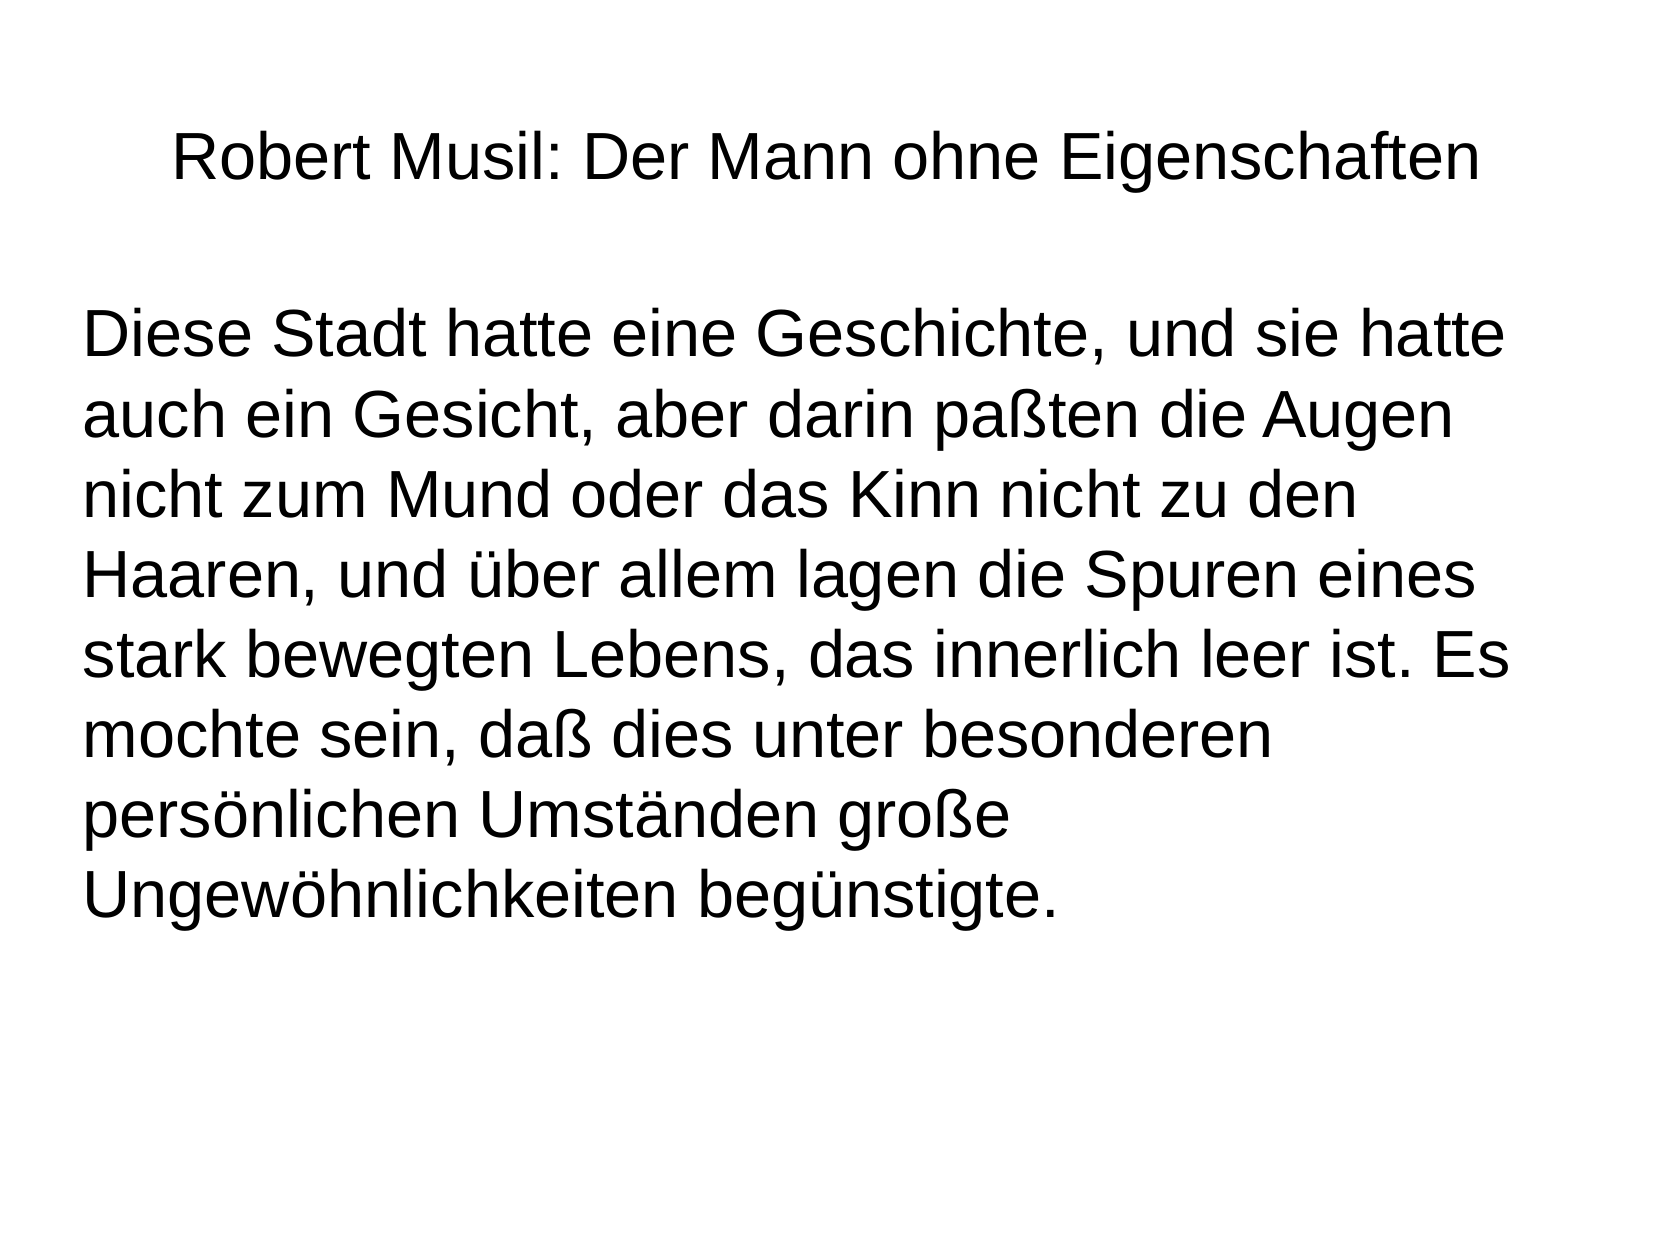

# Robert Musil: Der Mann ohne Eigenschaften
Diese Stadt hatte eine Geschichte, und sie hatte auch ein Gesicht, aber darin paßten die Augen nicht zum Mund oder das Kinn nicht zu den Haaren, und über allem lagen die Spuren eines stark bewegten Lebens, das innerlich leer ist. Es mochte sein, daß dies unter besonderen persönlichen Umständen große Ungewöhnlichkeiten begünstigte.